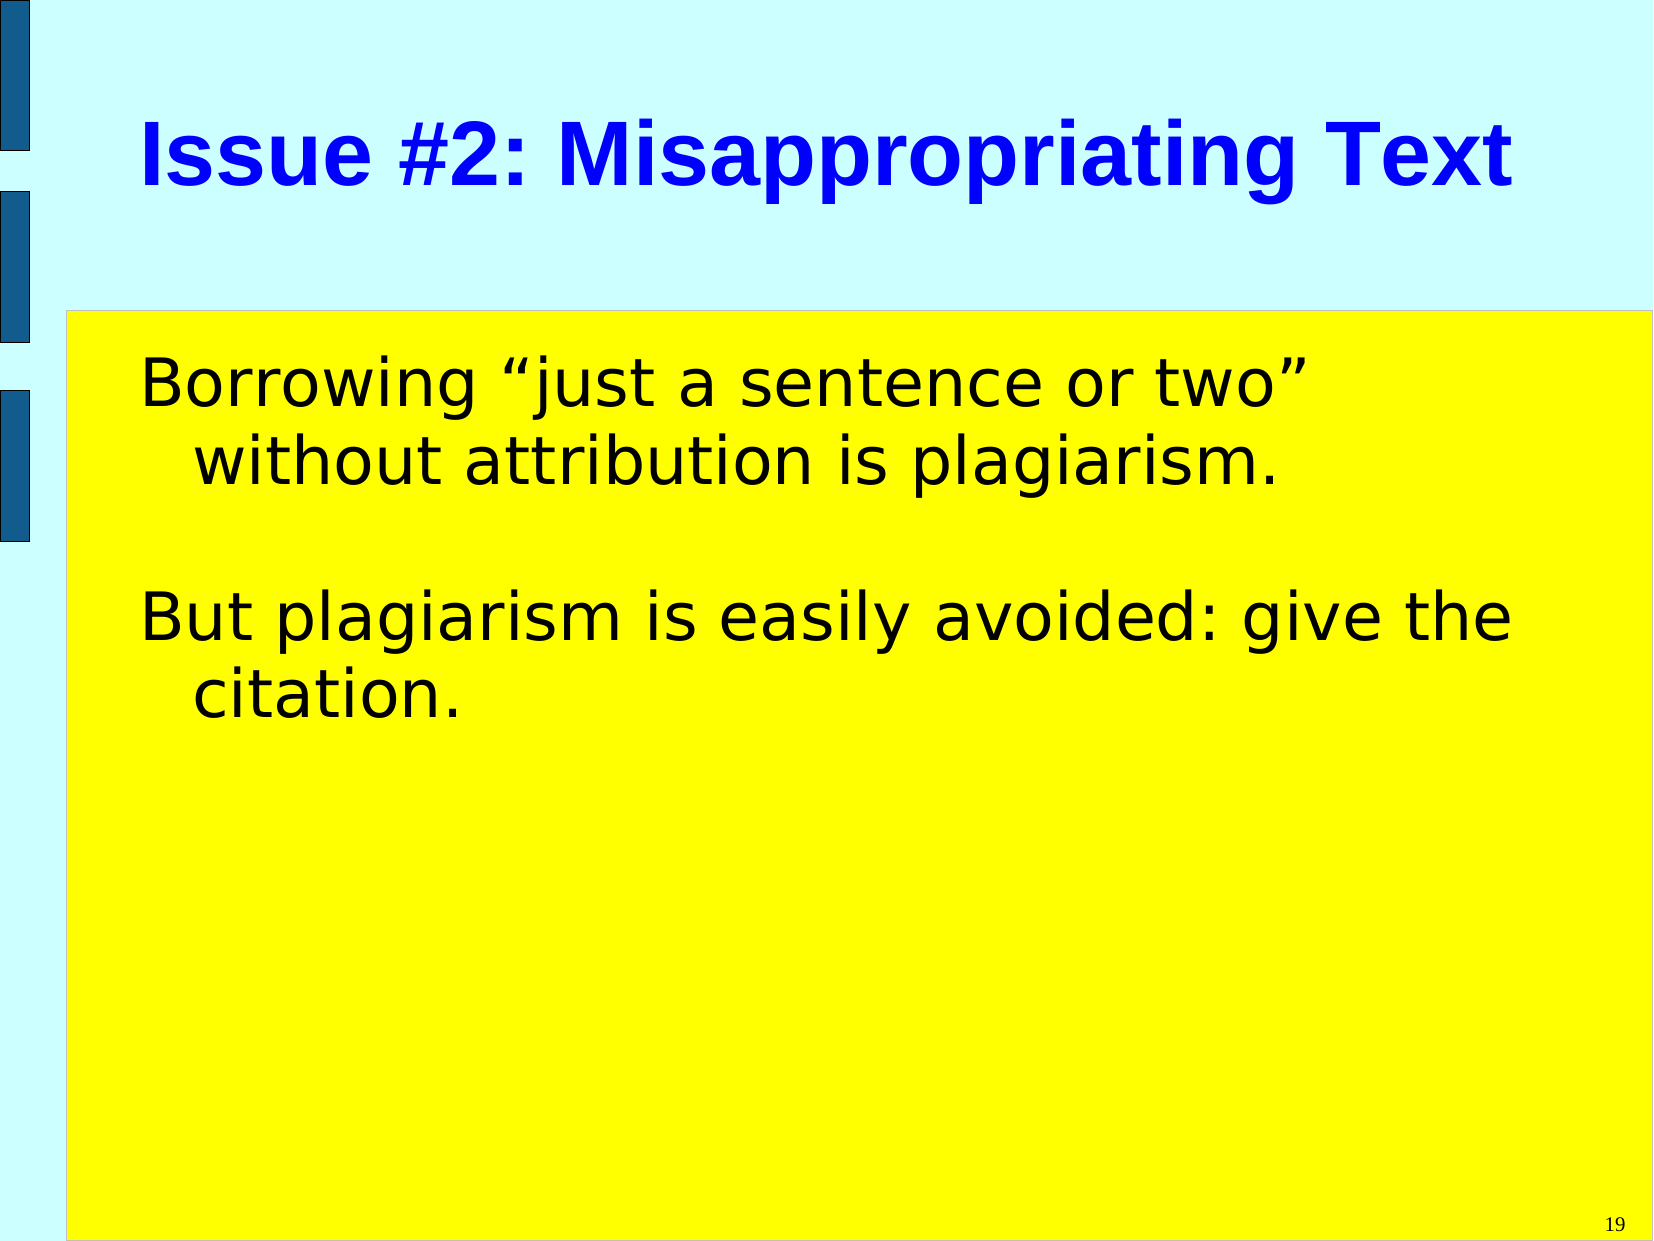

# Issue #2: Misappropriating Text
Borrowing “just a sentence or two” without attribution is plagiarism.
But plagiarism is easily avoided: give the citation.